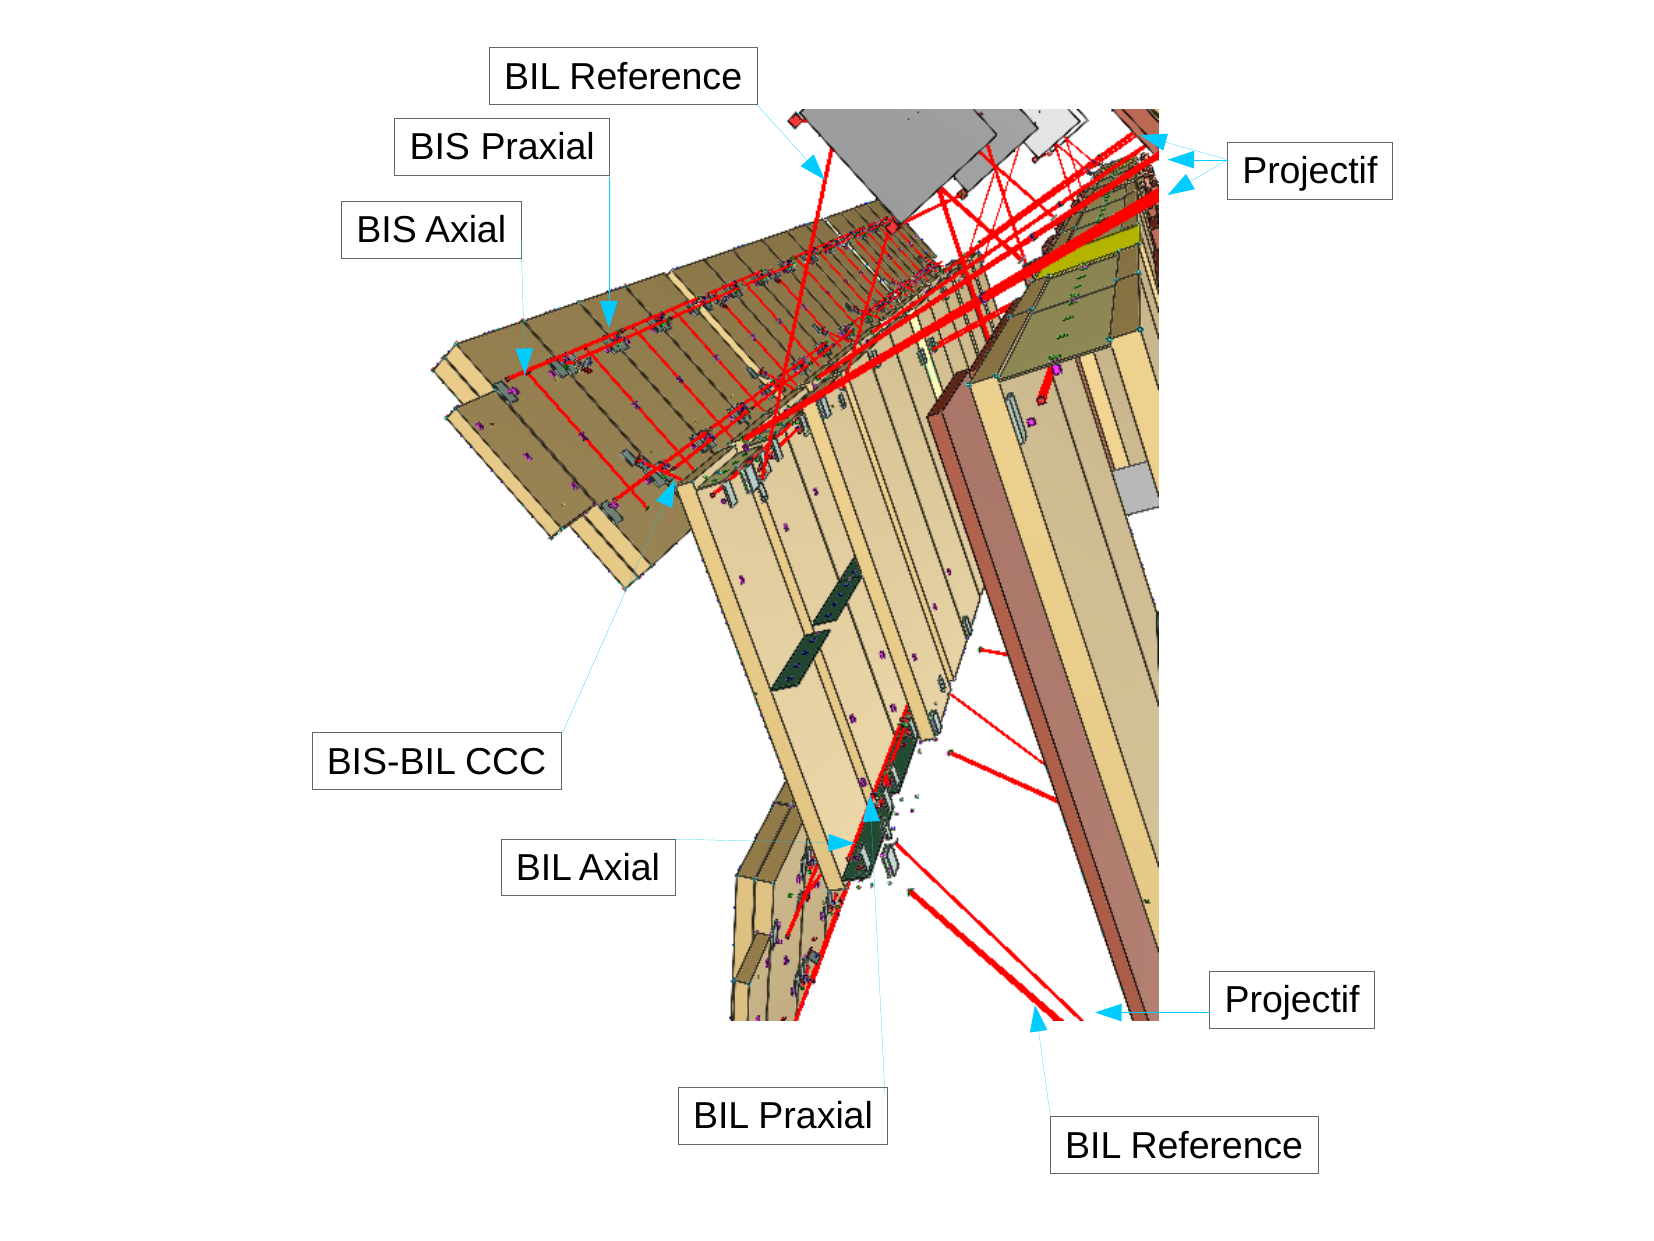

BIL Reference
BIS Praxial
Projectif
BIS Axial
BIS-BIL CCC
BIL Axial
Projectif
BIL Praxial
BIL Reference